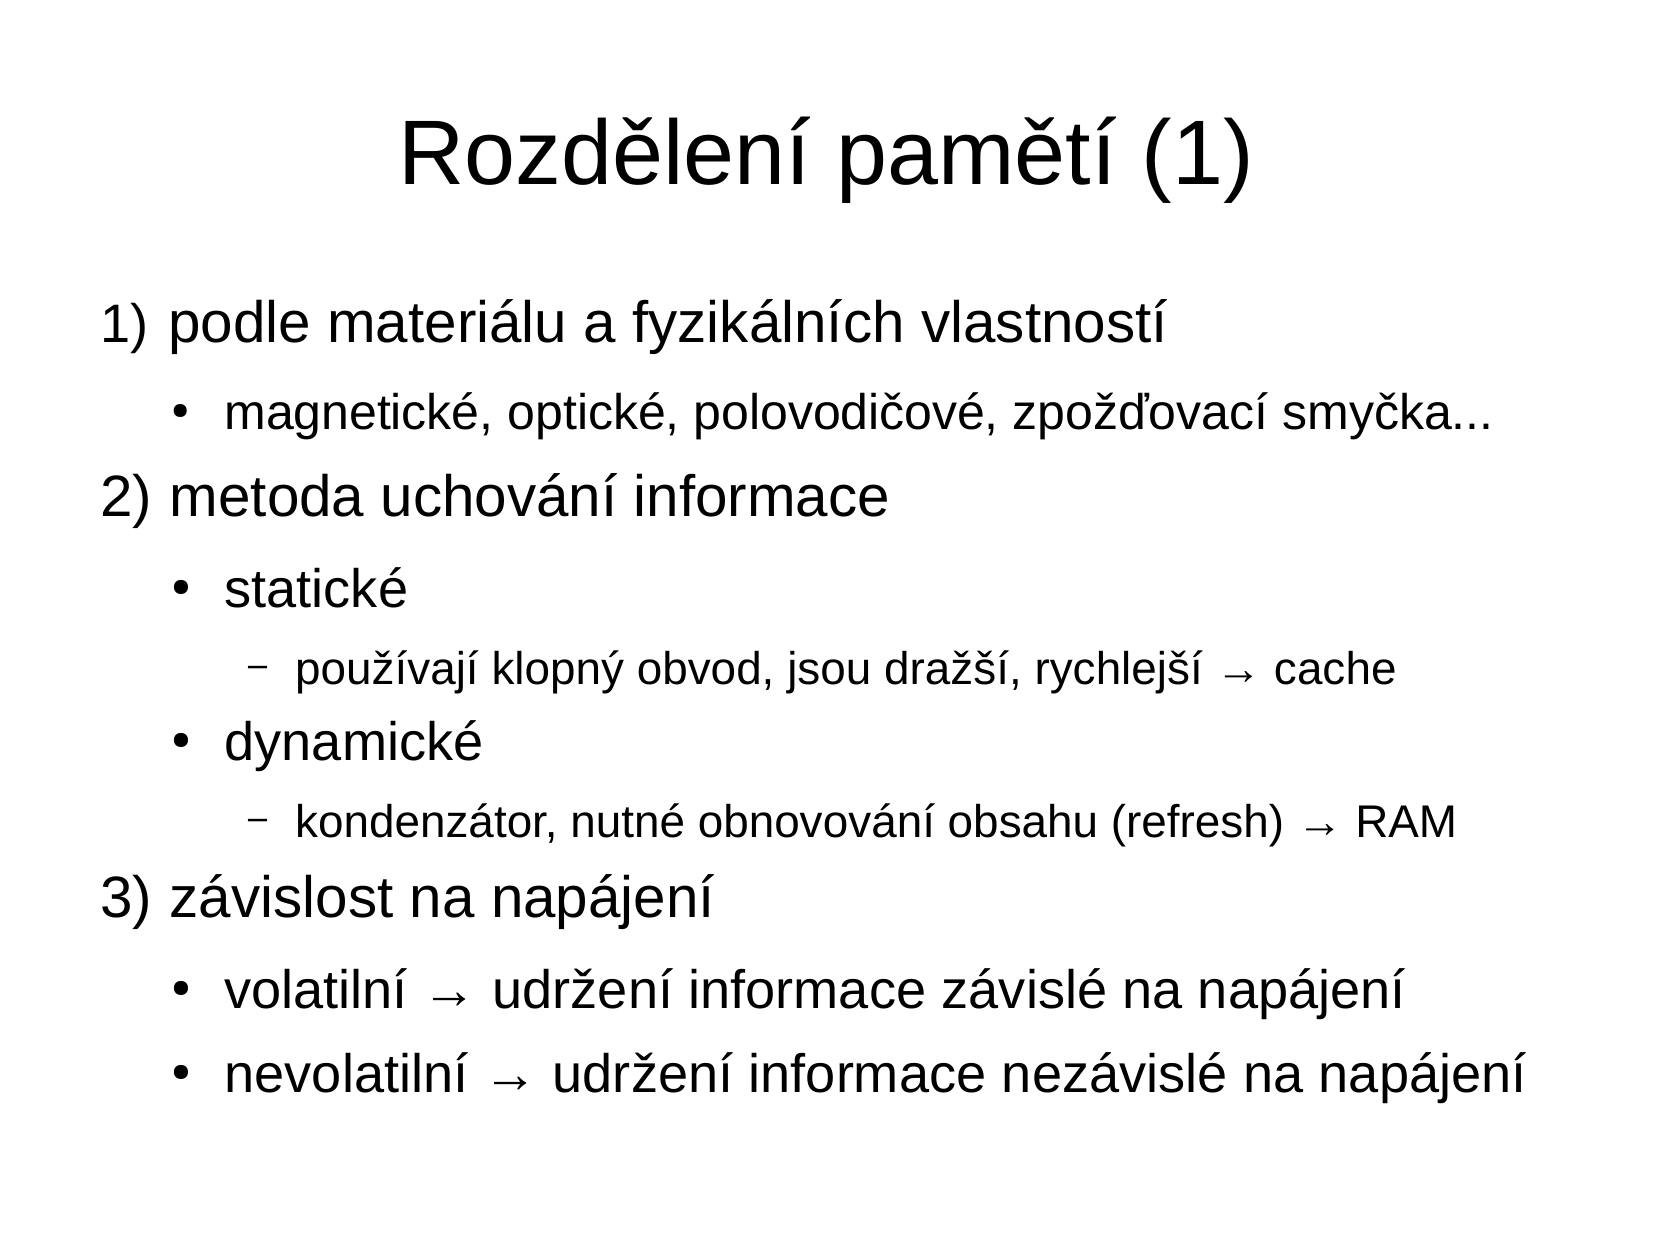

# Rozdělení pamětí (1)
 podle materiálu a fyzikálních vlastností
magnetické, optické, polovodičové, zpožďovací smyčka...
 metoda uchování informace
statické
používají klopný obvod, jsou dražší, rychlejší → cache
dynamické
kondenzátor, nutné obnovování obsahu (refresh) → RAM
 závislost na napájení
volatilní → udržení informace závislé na napájení
nevolatilní → udržení informace nezávislé na napájení